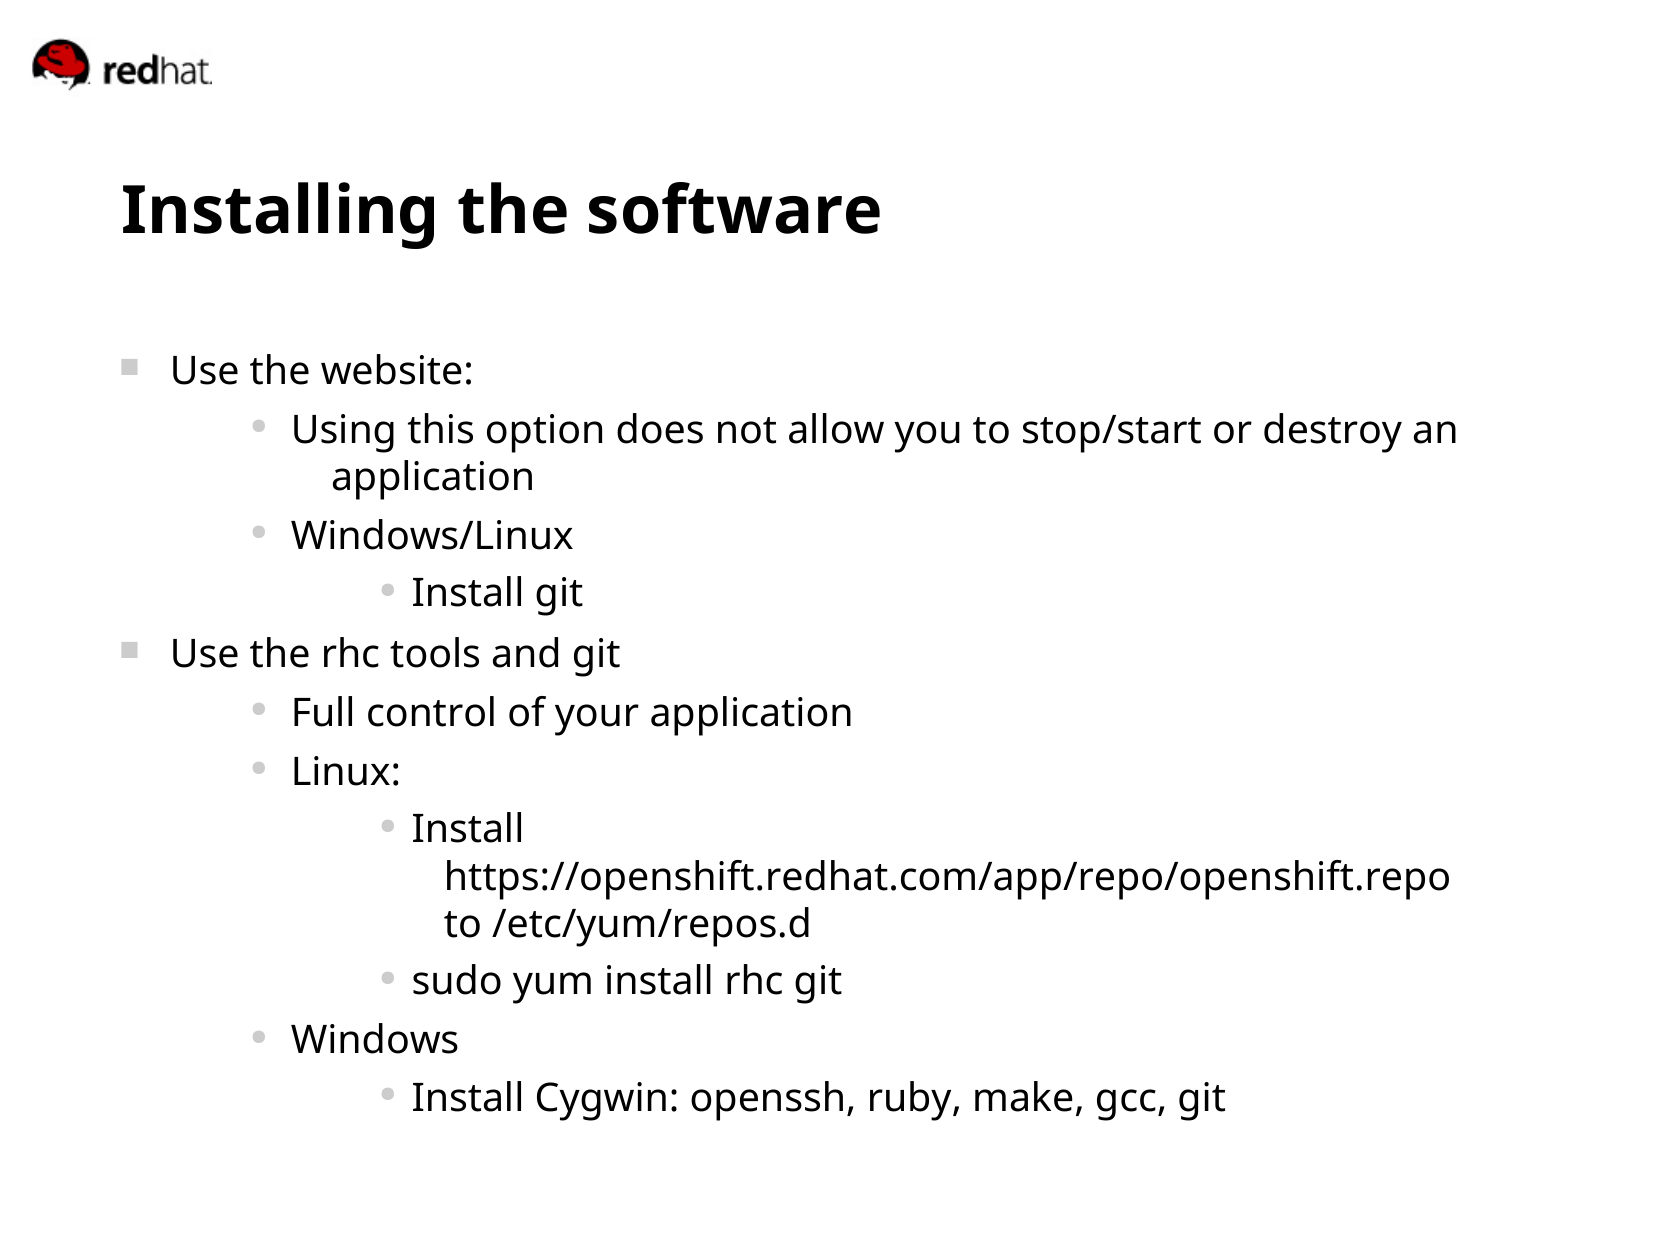

# Installing the software
Use the website:
Using this option does not allow you to stop/start or destroy an application
Windows/Linux
Install git
Use the rhc tools and git
Full control of your application
Linux:
Install https://openshift.redhat.com/app/repo/openshift.repo to /etc/yum/repos.d
sudo yum install rhc git
Windows
Install Cygwin: openssh, ruby, make, gcc, git